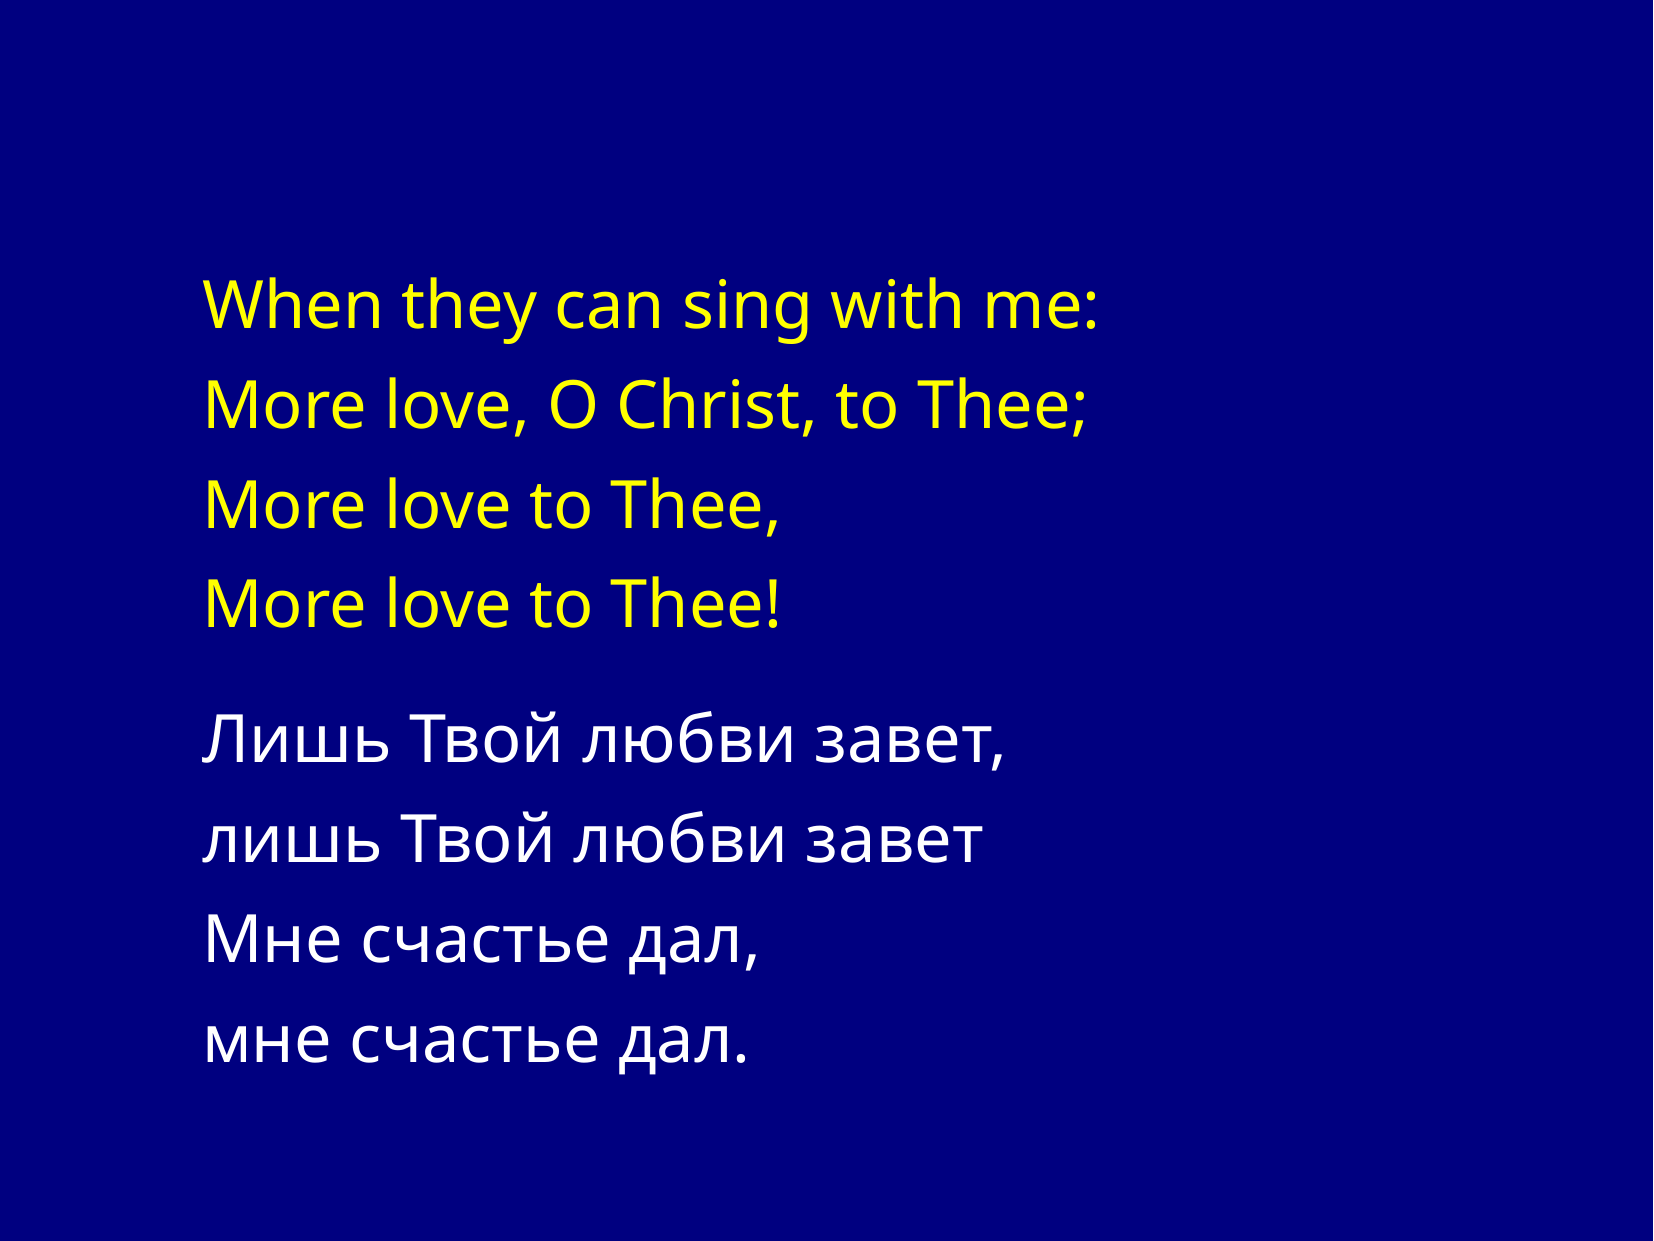

When they can sing with me:
	More love, O Christ, to Thee;
	More love to Thee,
	More love to Thee!
	Лишь Твой любви завет,
	лишь Твой любви завет
	Мне счастье дал,
	мне счастье дал.